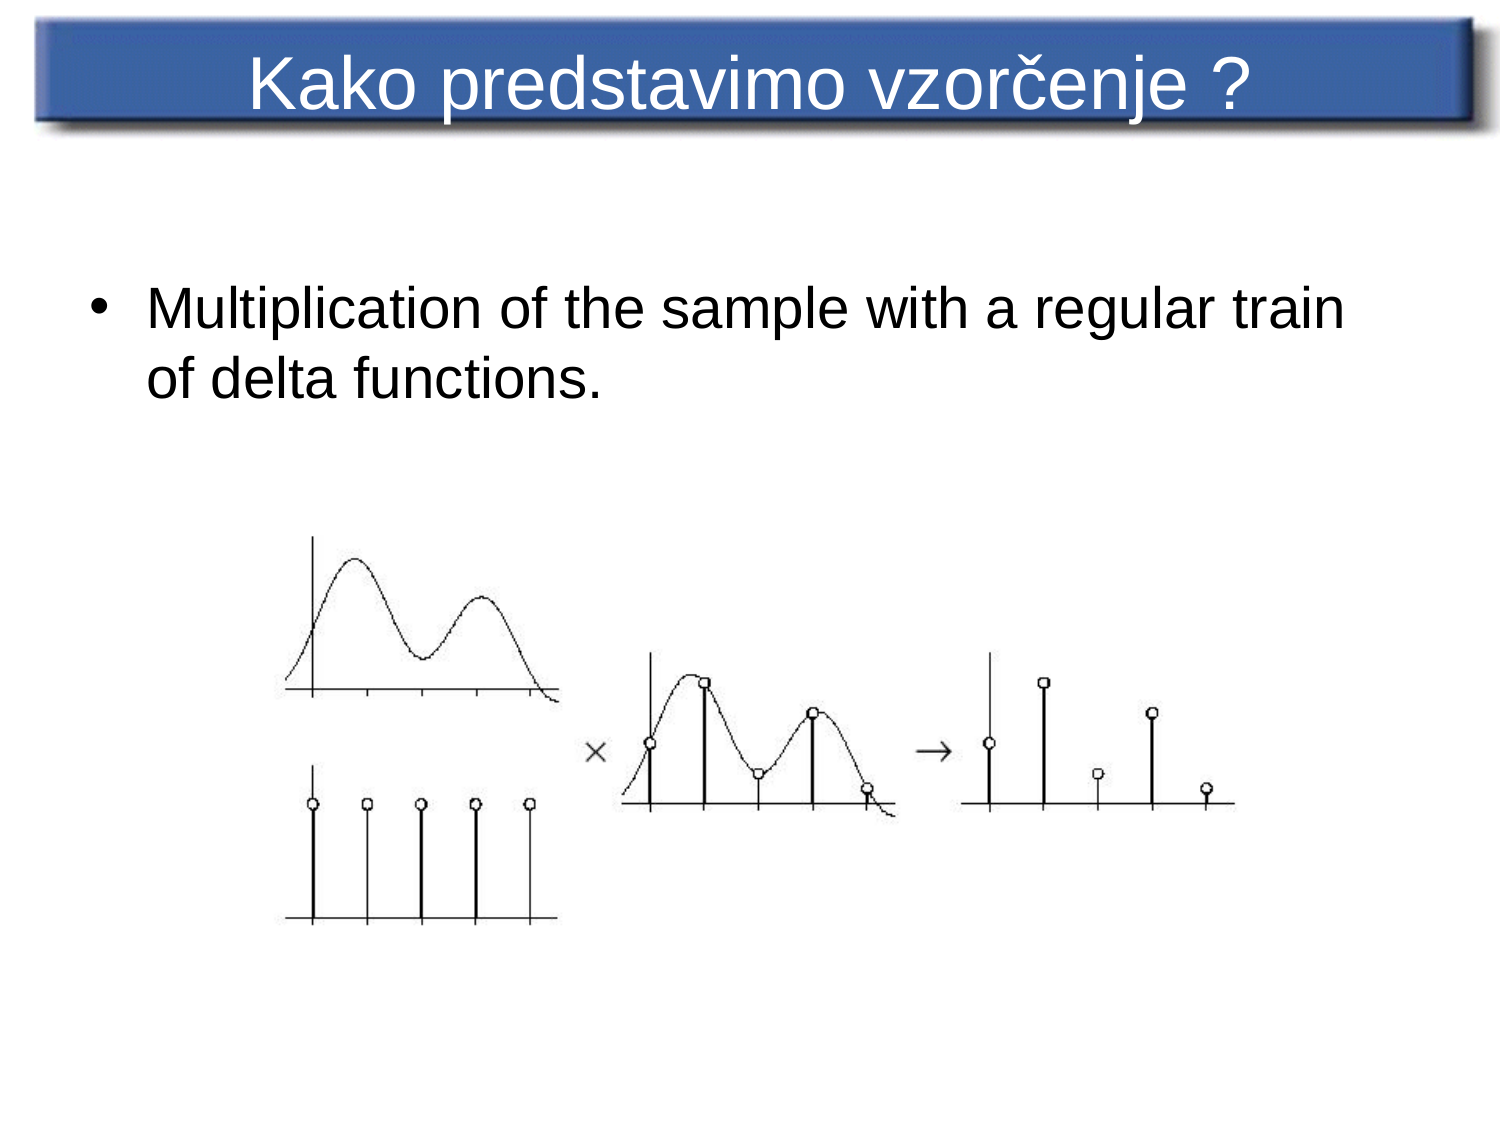

# Kako predstavimo vzorčenje ?
Multiplication of the sample with a regular train of delta functions.